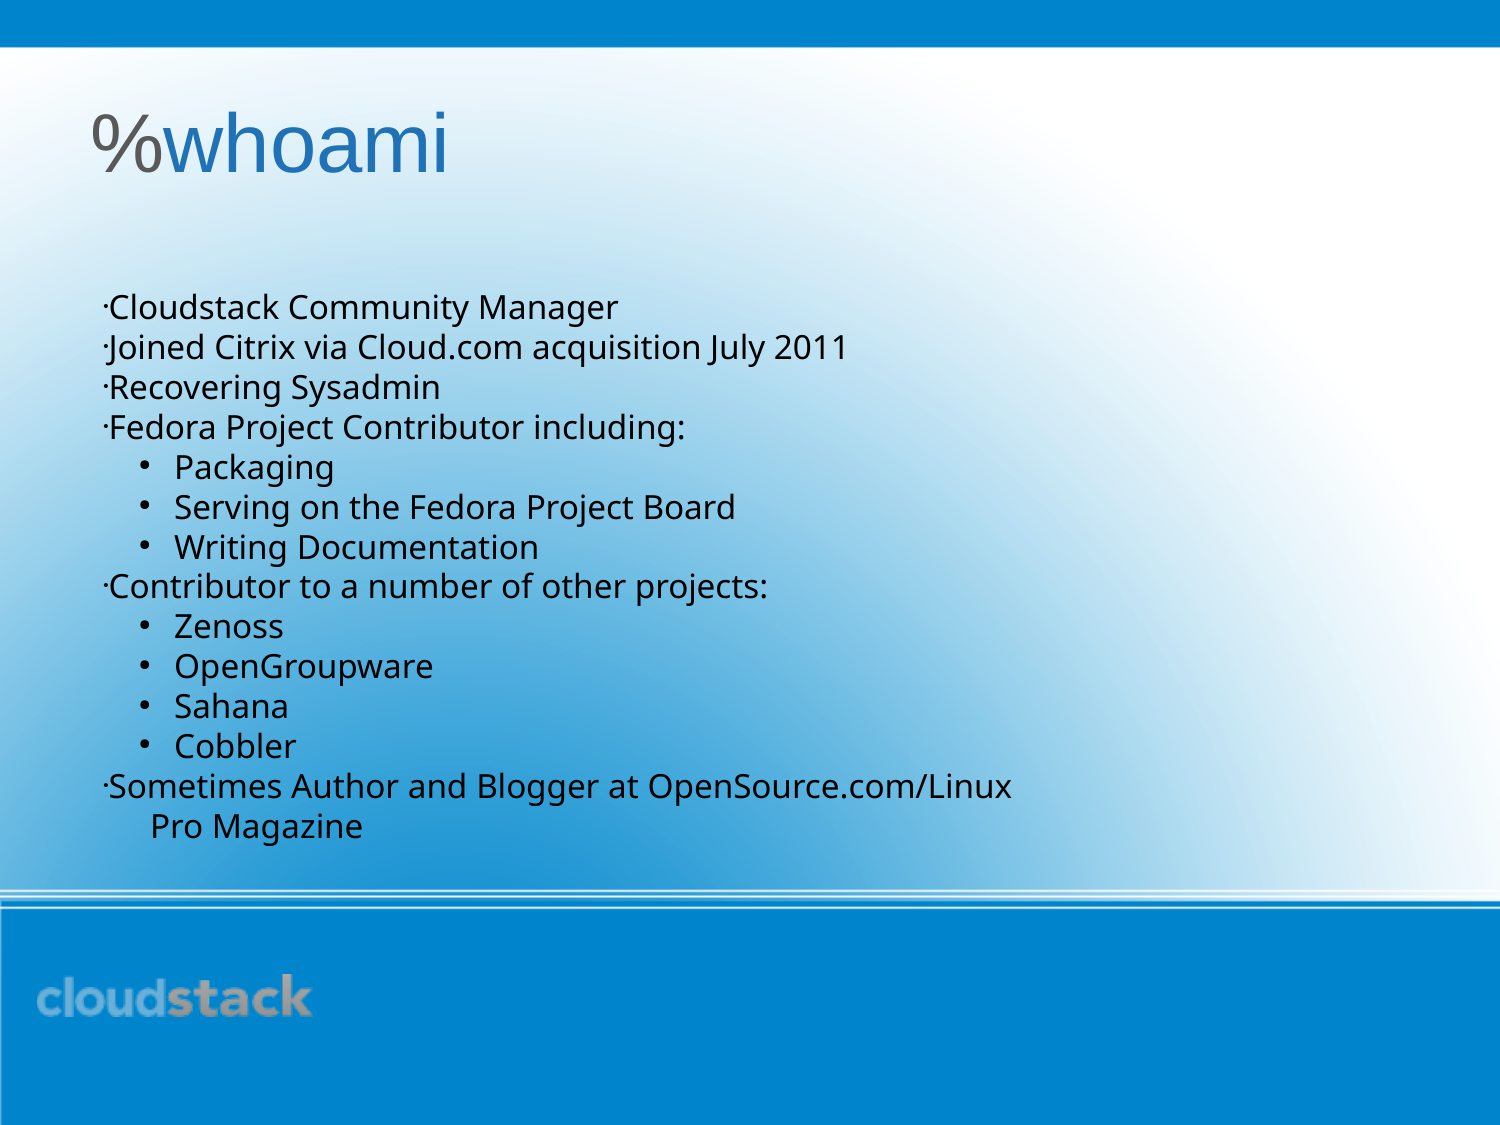

# %whoami
Cloudstack Community Manager
Joined Citrix via Cloud.com acquisition July 2011
Recovering Sysadmin
Fedora Project Contributor including:
Packaging
Serving on the Fedora Project Board
Writing Documentation
Contributor to a number of other projects:
Zenoss
OpenGroupware
Sahana
Cobbler
Sometimes Author and Blogger at OpenSource.com/Linux Pro Magazine